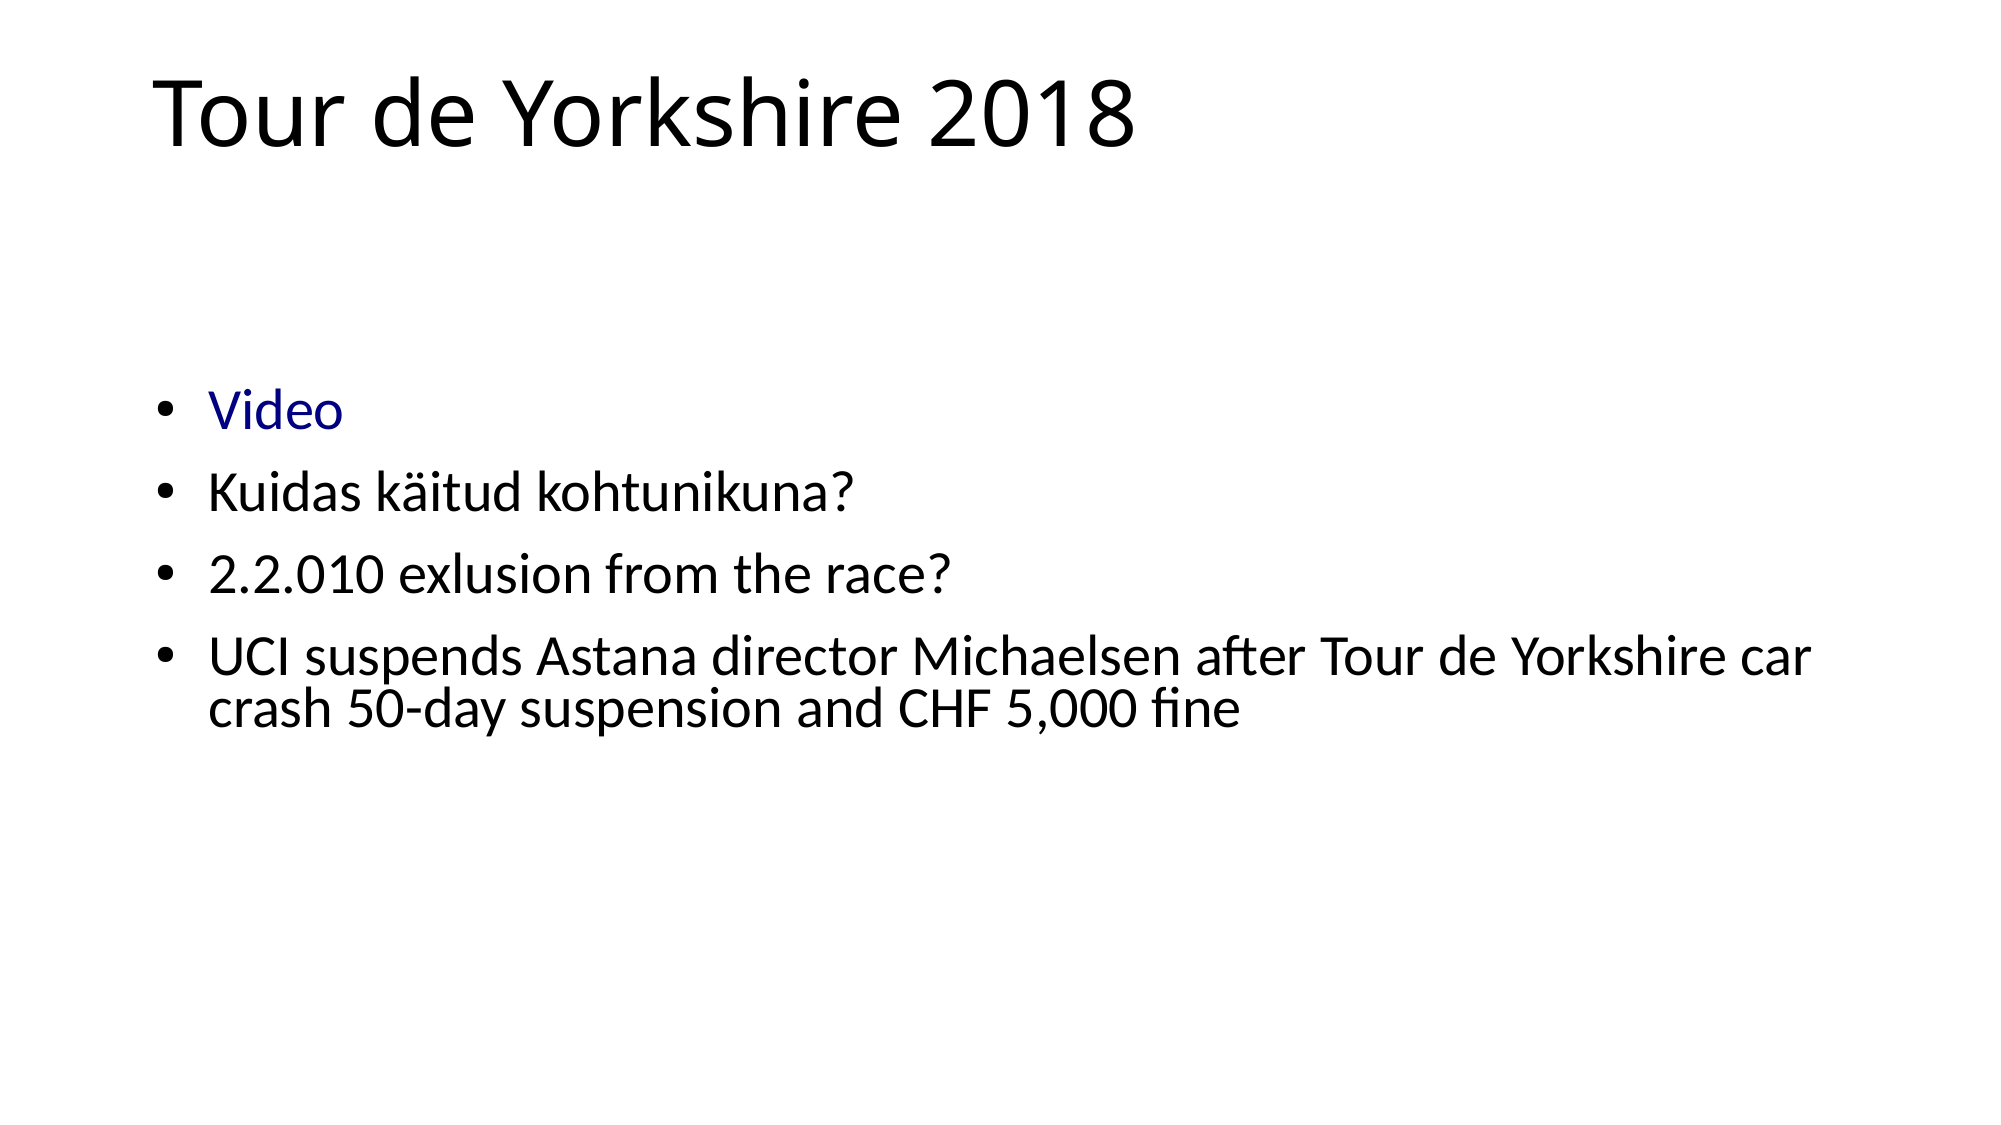

# Tour de Yorkshire 2018
Video
Kuidas käitud kohtunikuna?
2.2.010 exlusion from the race?
UCI suspends Astana director Michaelsen after Tour de Yorkshire car crash 50-day suspension and CHF 5,000 fine